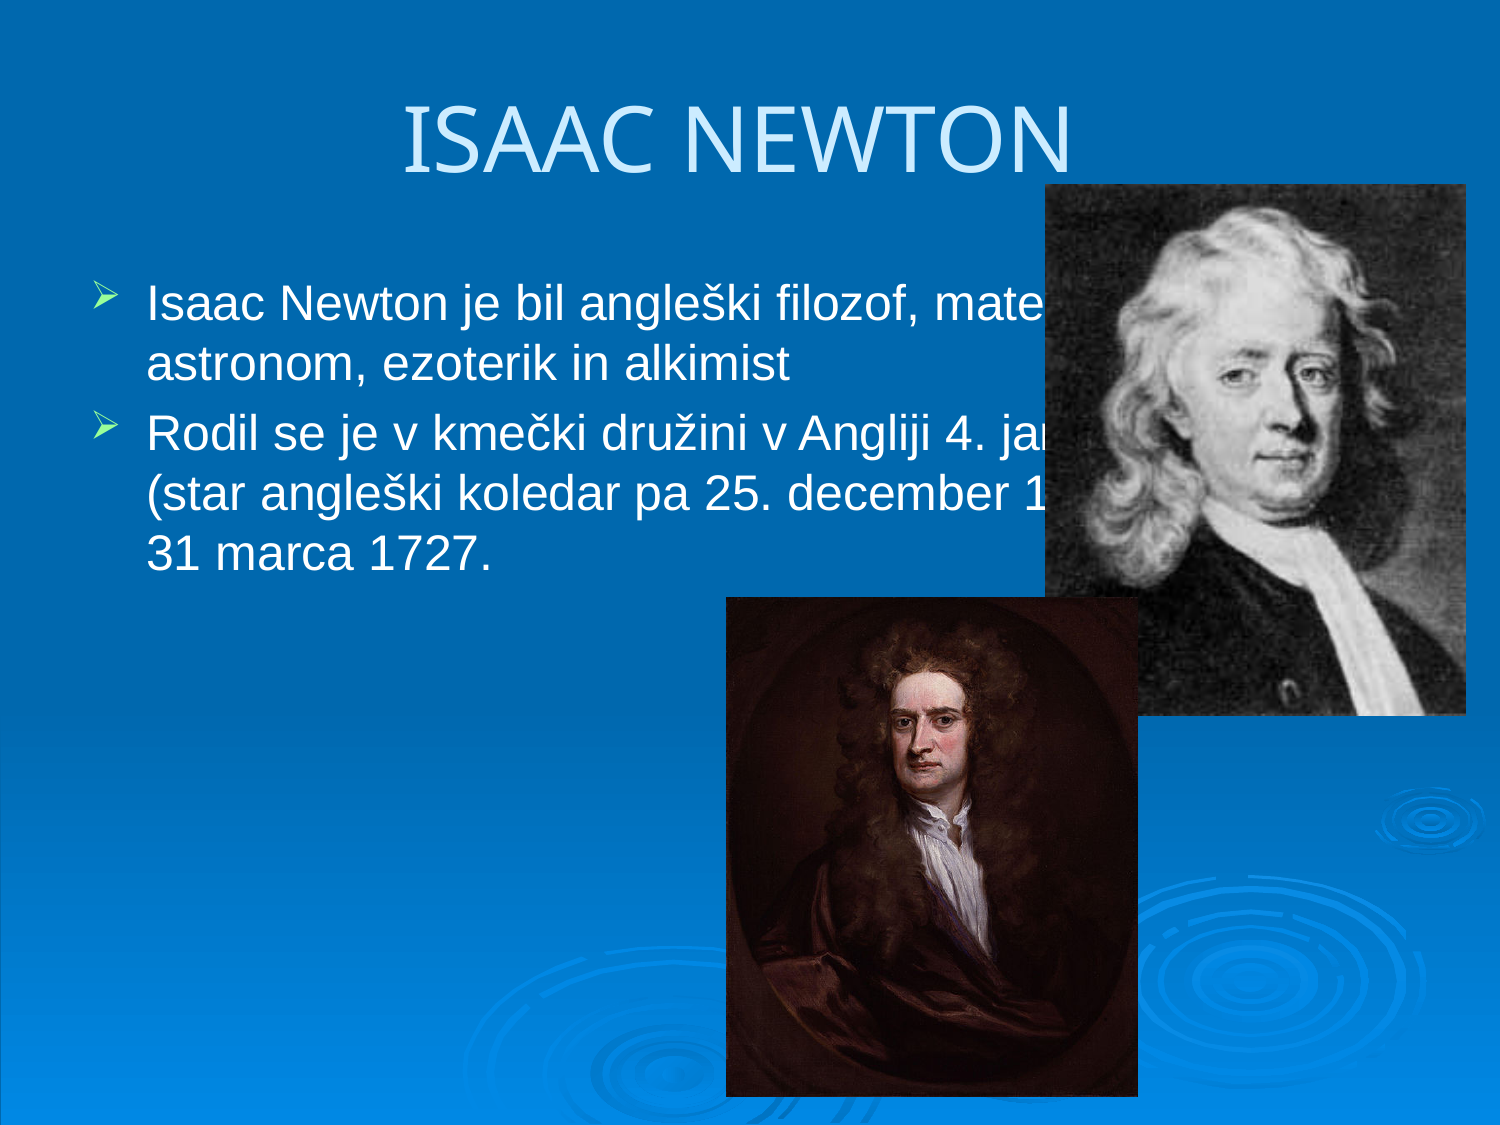

# ISAAC NEWTON
Isaac Newton je bil angleški filozof, matematik, fizik, astronom, ezoterik in alkimist
Rodil se je v kmečki družini v Angliji 4. januarja 1643 (star angleški koledar pa 25. december 1642), umrl pa je 31 marca 1727.